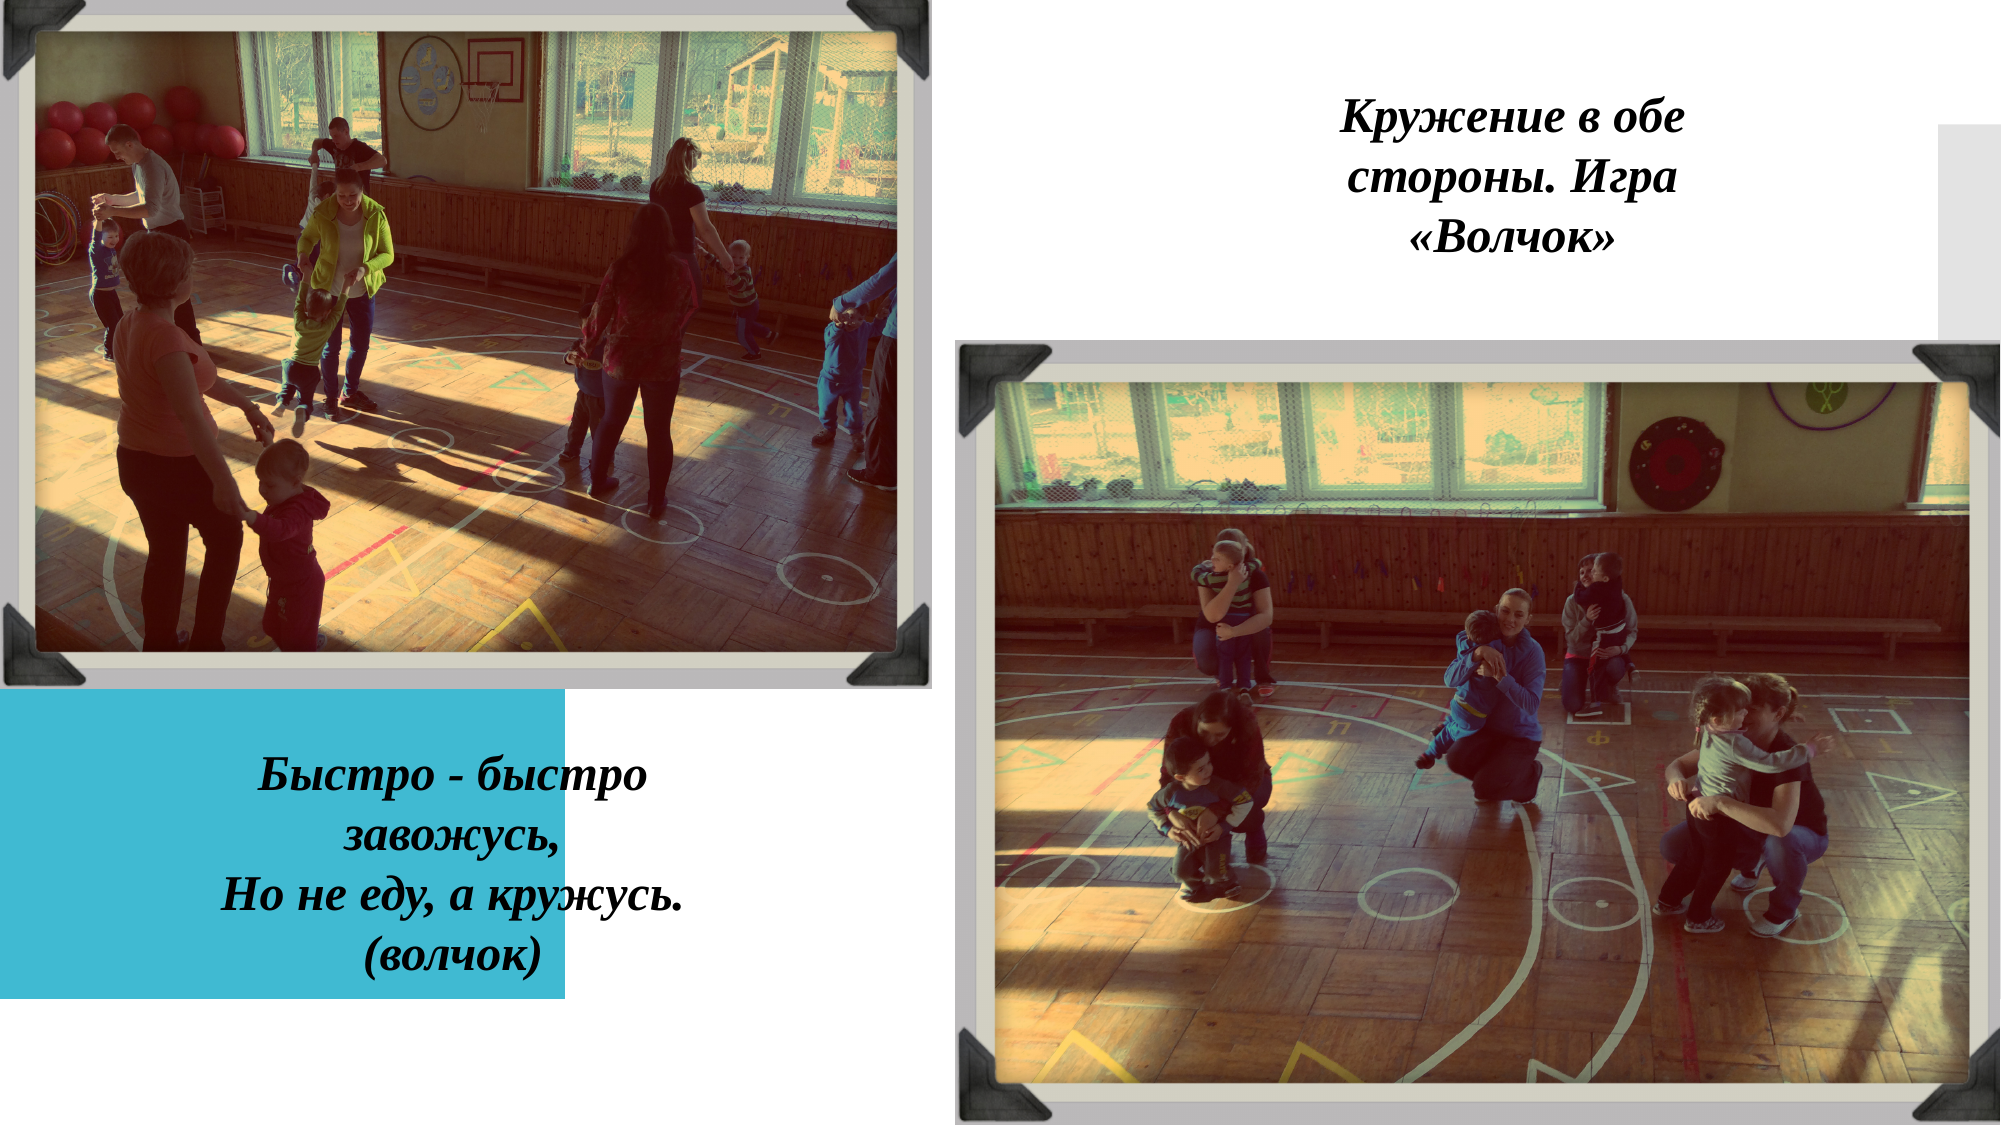

Кружение в обе стороны. Игра «Волчок»
Быстро - быстро завожусь,
Но не еду, а кружусь. (волчок)